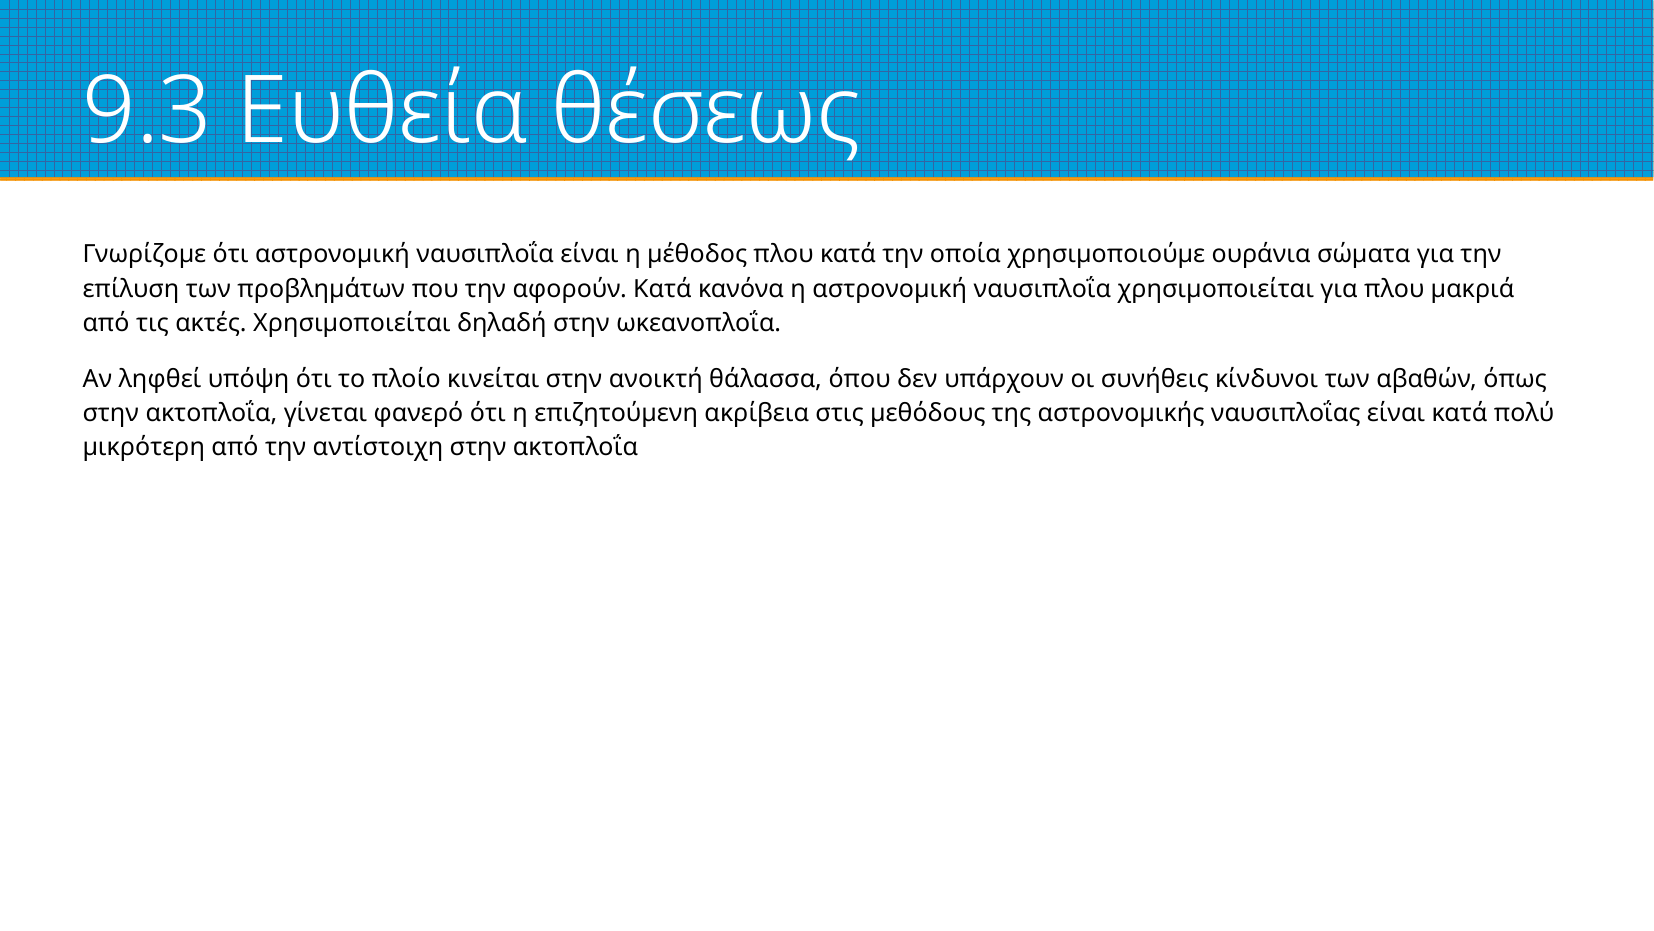

# 9.3 Ευθεία θέσεως
Γνωρίζομε ότι αστρονομική ναυσιπλοΐα είναι η μέθοδος πλου κατά την οποία χρησιμοποιούμε ουράνια σώματα για την επίλυση των προβλημάτων που την αφορούν. Κατά κανόνα η αστρονομική ναυσιπλοΐα χρησιμοποιείται για πλου μακριά από τις ακτές. Χρησιμοποιείται δηλαδή στην ωκεανοπλοΐα.
Αν ληφθεί υπόψη ότι το πλοίο κινείται στην ανοικτή θάλασσα, όπου δεν υπάρχουν οι συνήθεις κίνδυνοι των αβαθών, όπως στην ακτοπλοΐα, γίνεται φανερό ότι η επιζητούμενη ακρίβεια στις μεθόδους της αστρονομικής ναυσιπλοΐας είναι κατά πολύ μικρότερη από την αντίστοιχη στην ακτοπλοΐα